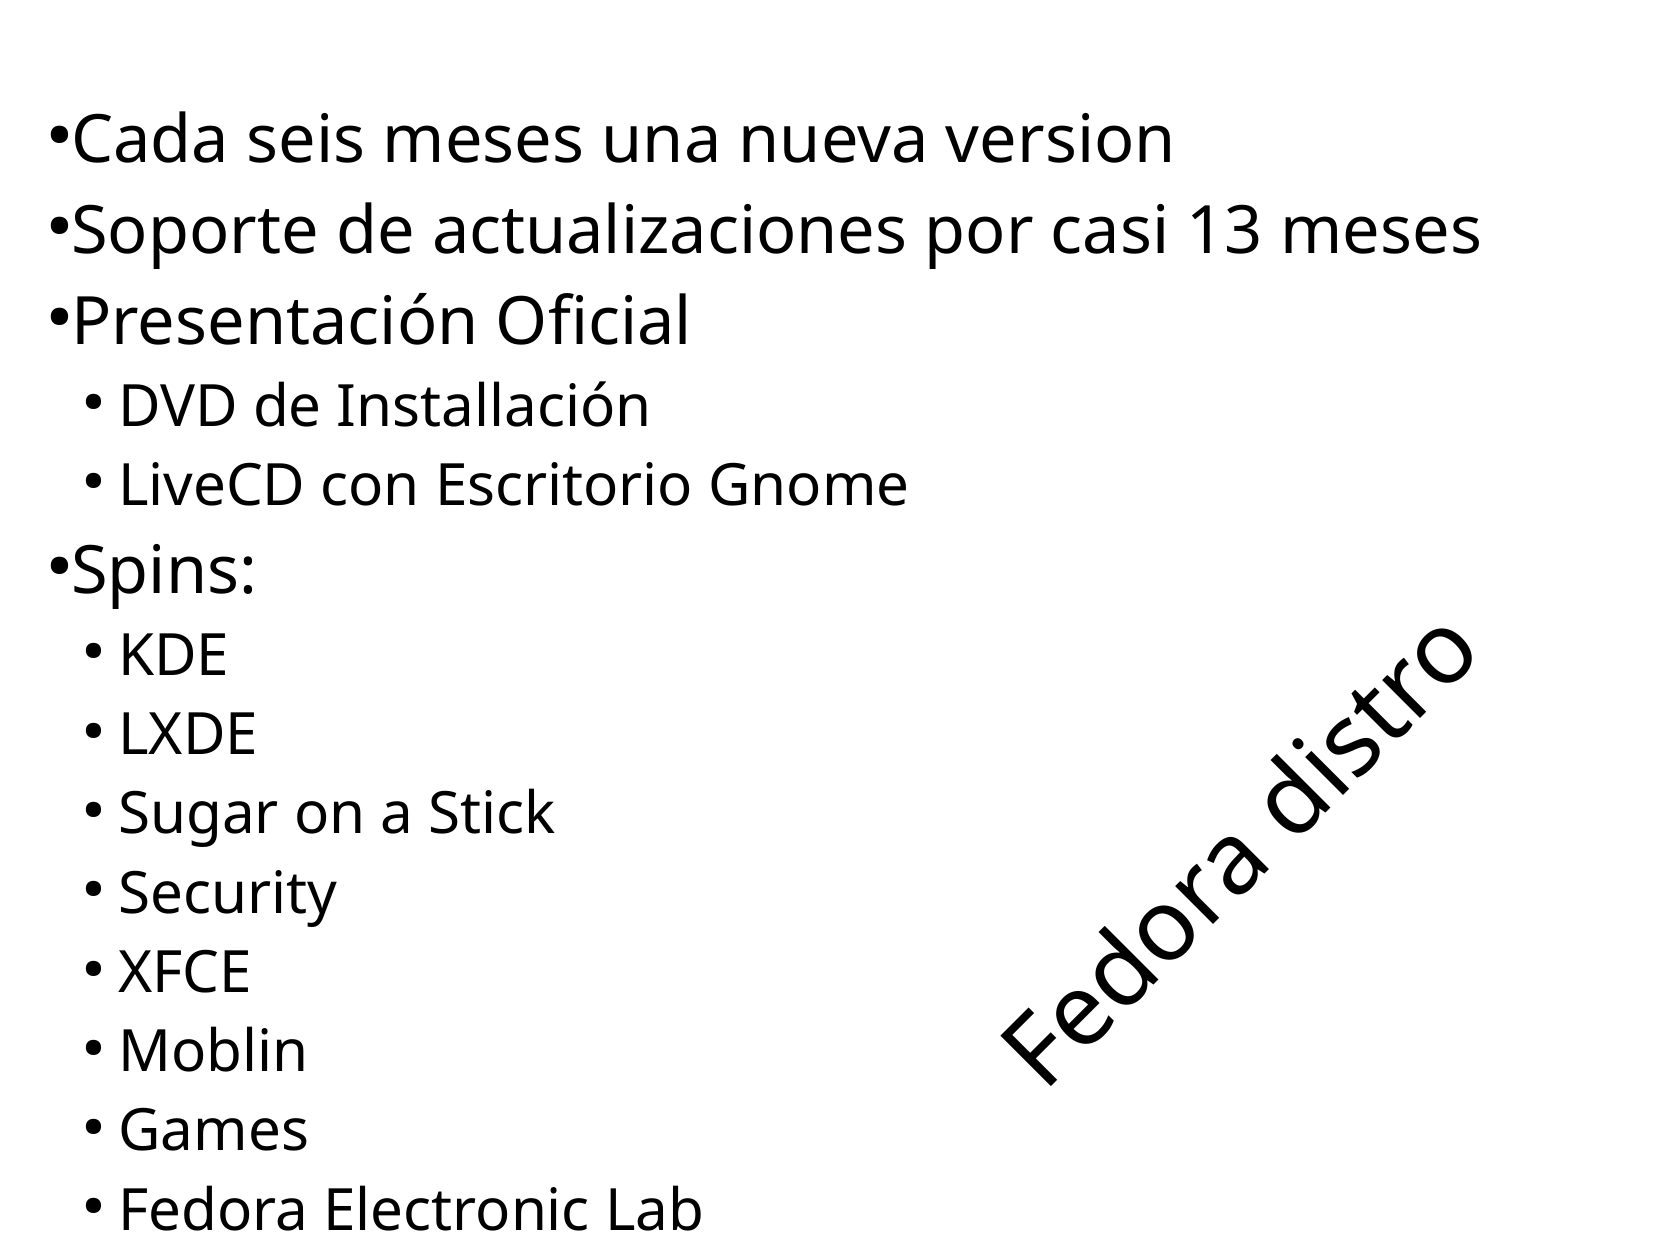

Cada seis meses una nueva version
Soporte de actualizaciones por casi 13 meses
Presentación Oficial
DVD de Installación
LiveCD con Escritorio Gnome
Spins:
KDE
LXDE
Sugar on a Stick
Security
XFCE
Moblin
Games
Fedora Electronic Lab
Desing
# Fedora distro